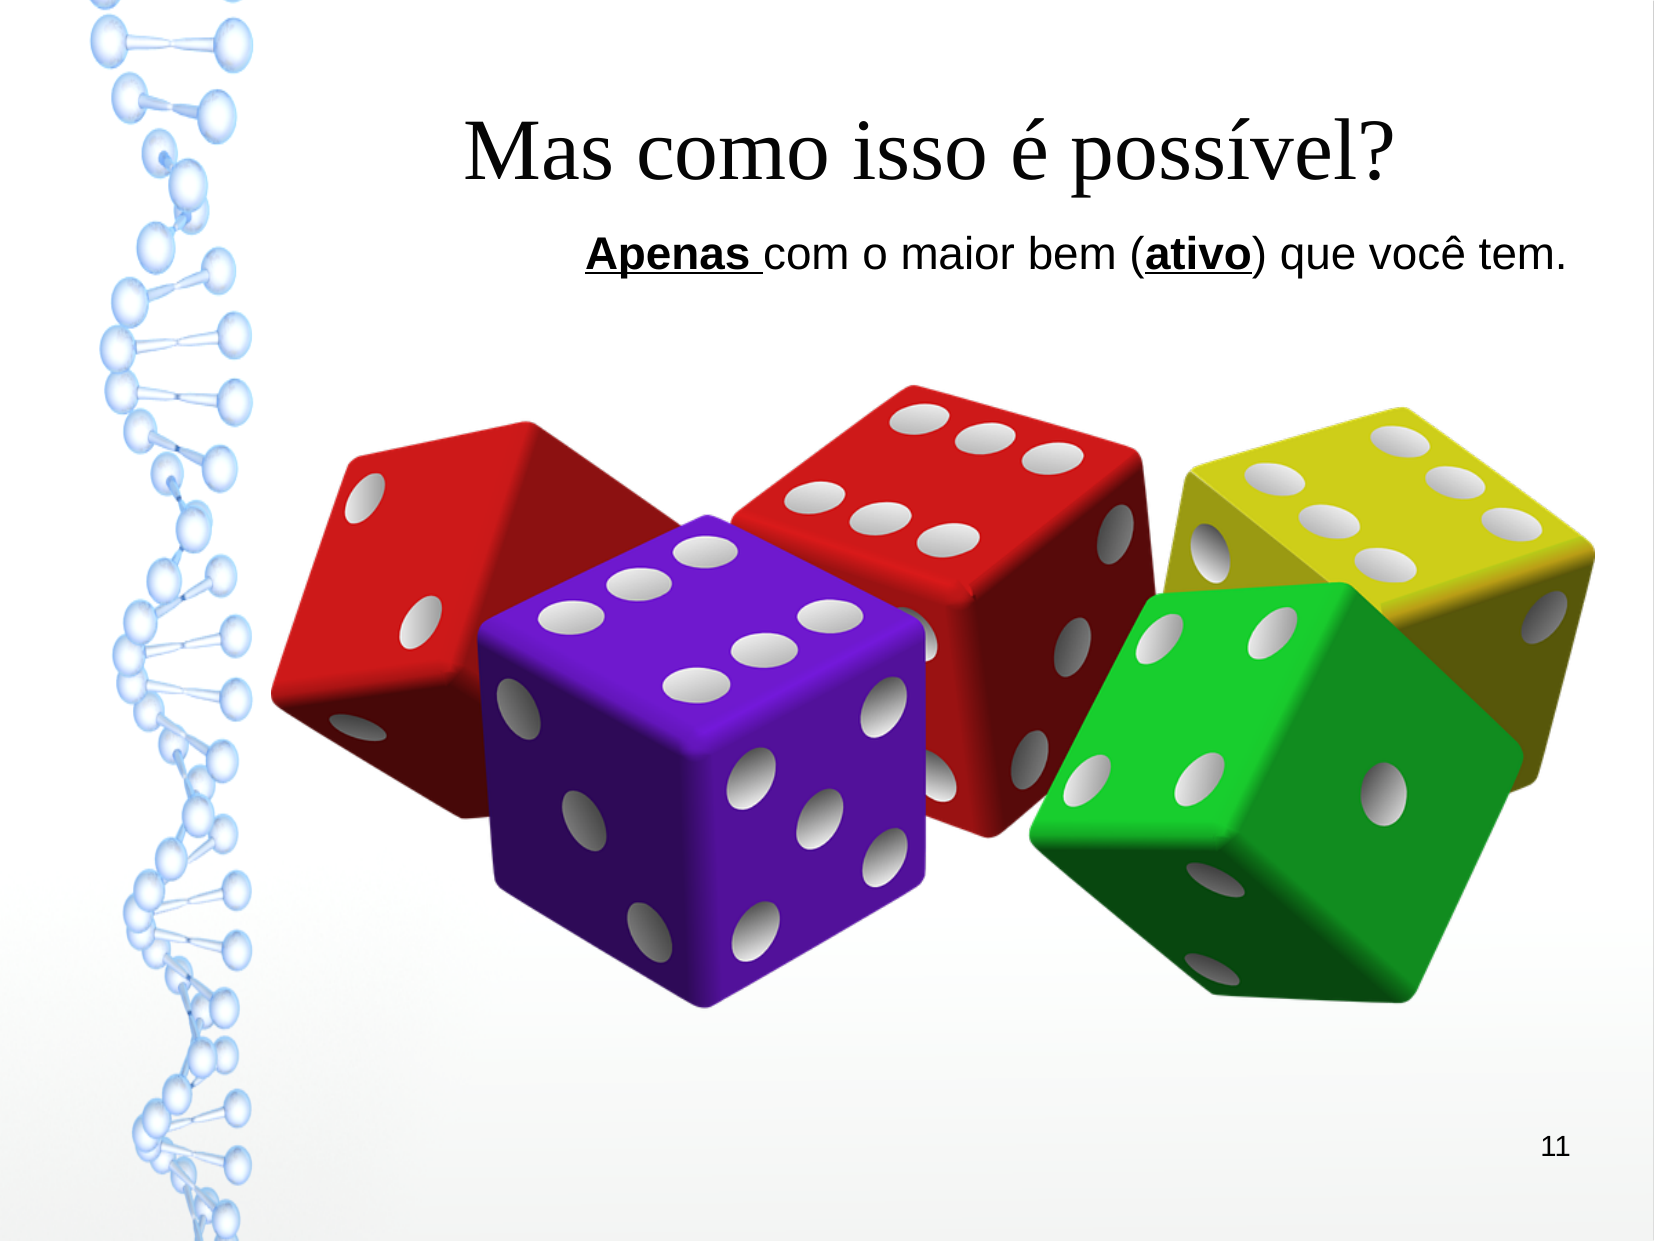

# Mas como isso é possível?
Apenas com o maior bem (ativo) que você tem.
11